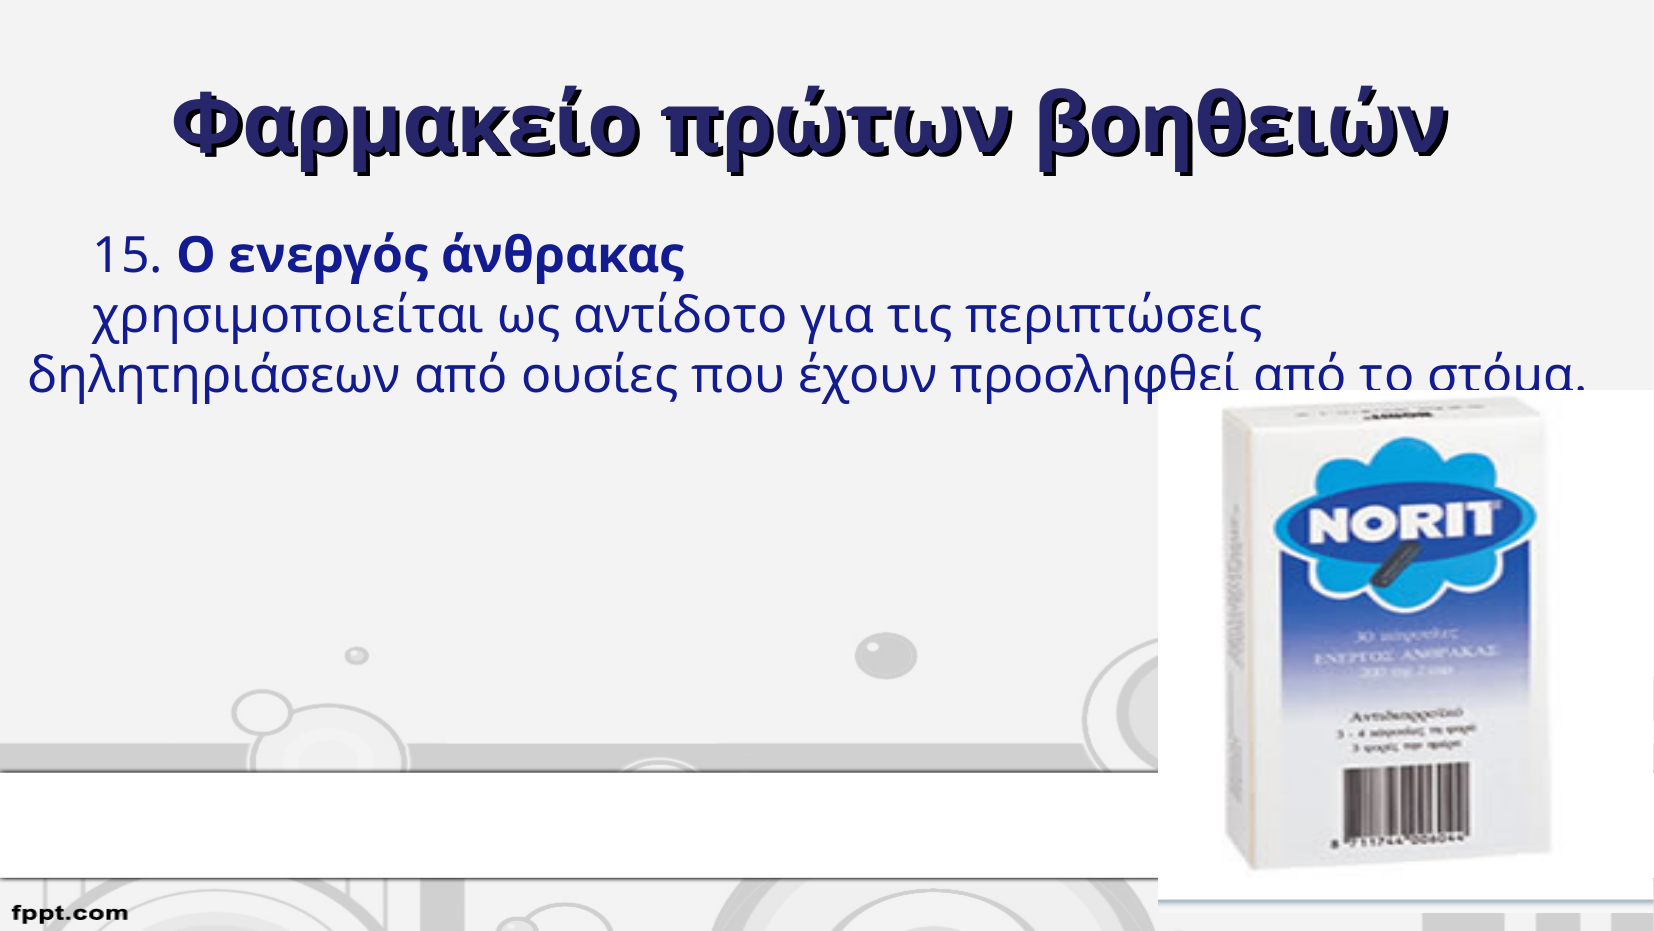

Φαρμακείο πρώτων βοηθειών
 15. Ο ενεργός άνθρακας
 χρησιμοποιείται ως αντίδοτο για τις περιπτώσεις δηλητηριάσεων από ουσίες που έχουν προσληφθεί από το στόμα.